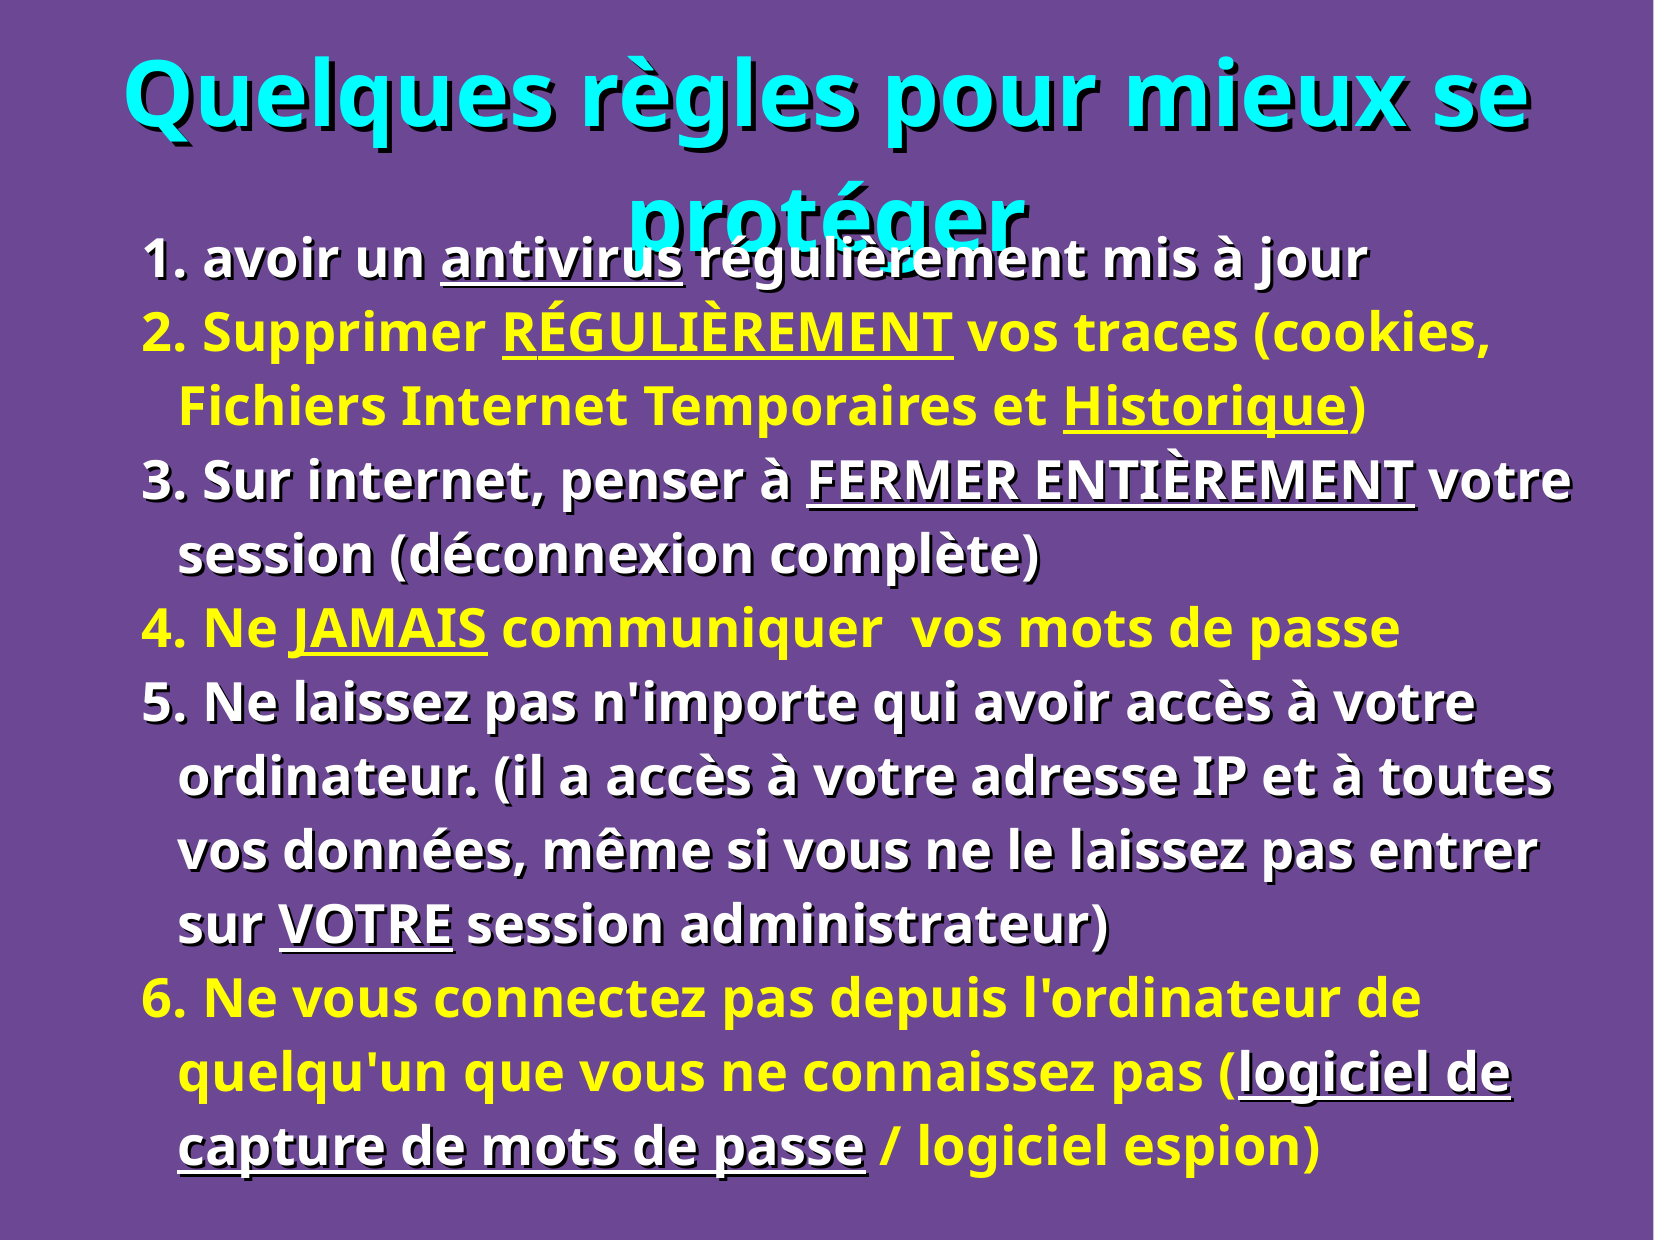

# Quelques règles pour mieux se protéger
1. avoir un antivirus régulièrement mis à jour
2. Supprimer RÉGULIÈREMENT vos traces (cookies, Fichiers Internet Temporaires et Historique)
3. Sur internet, penser à FERMER ENTIÈREMENT votre session (déconnexion complète)
4. Ne JAMAIS communiquer vos mots de passe
5. Ne laissez pas n'importe qui avoir accès à votre ordinateur. (il a accès à votre adresse IP et à toutes vos données, même si vous ne le laissez pas entrer sur VOTRE session administrateur)
6. Ne vous connectez pas depuis l'ordinateur de quelqu'un que vous ne connaissez pas (logiciel de capture de mots de passe / logiciel espion)